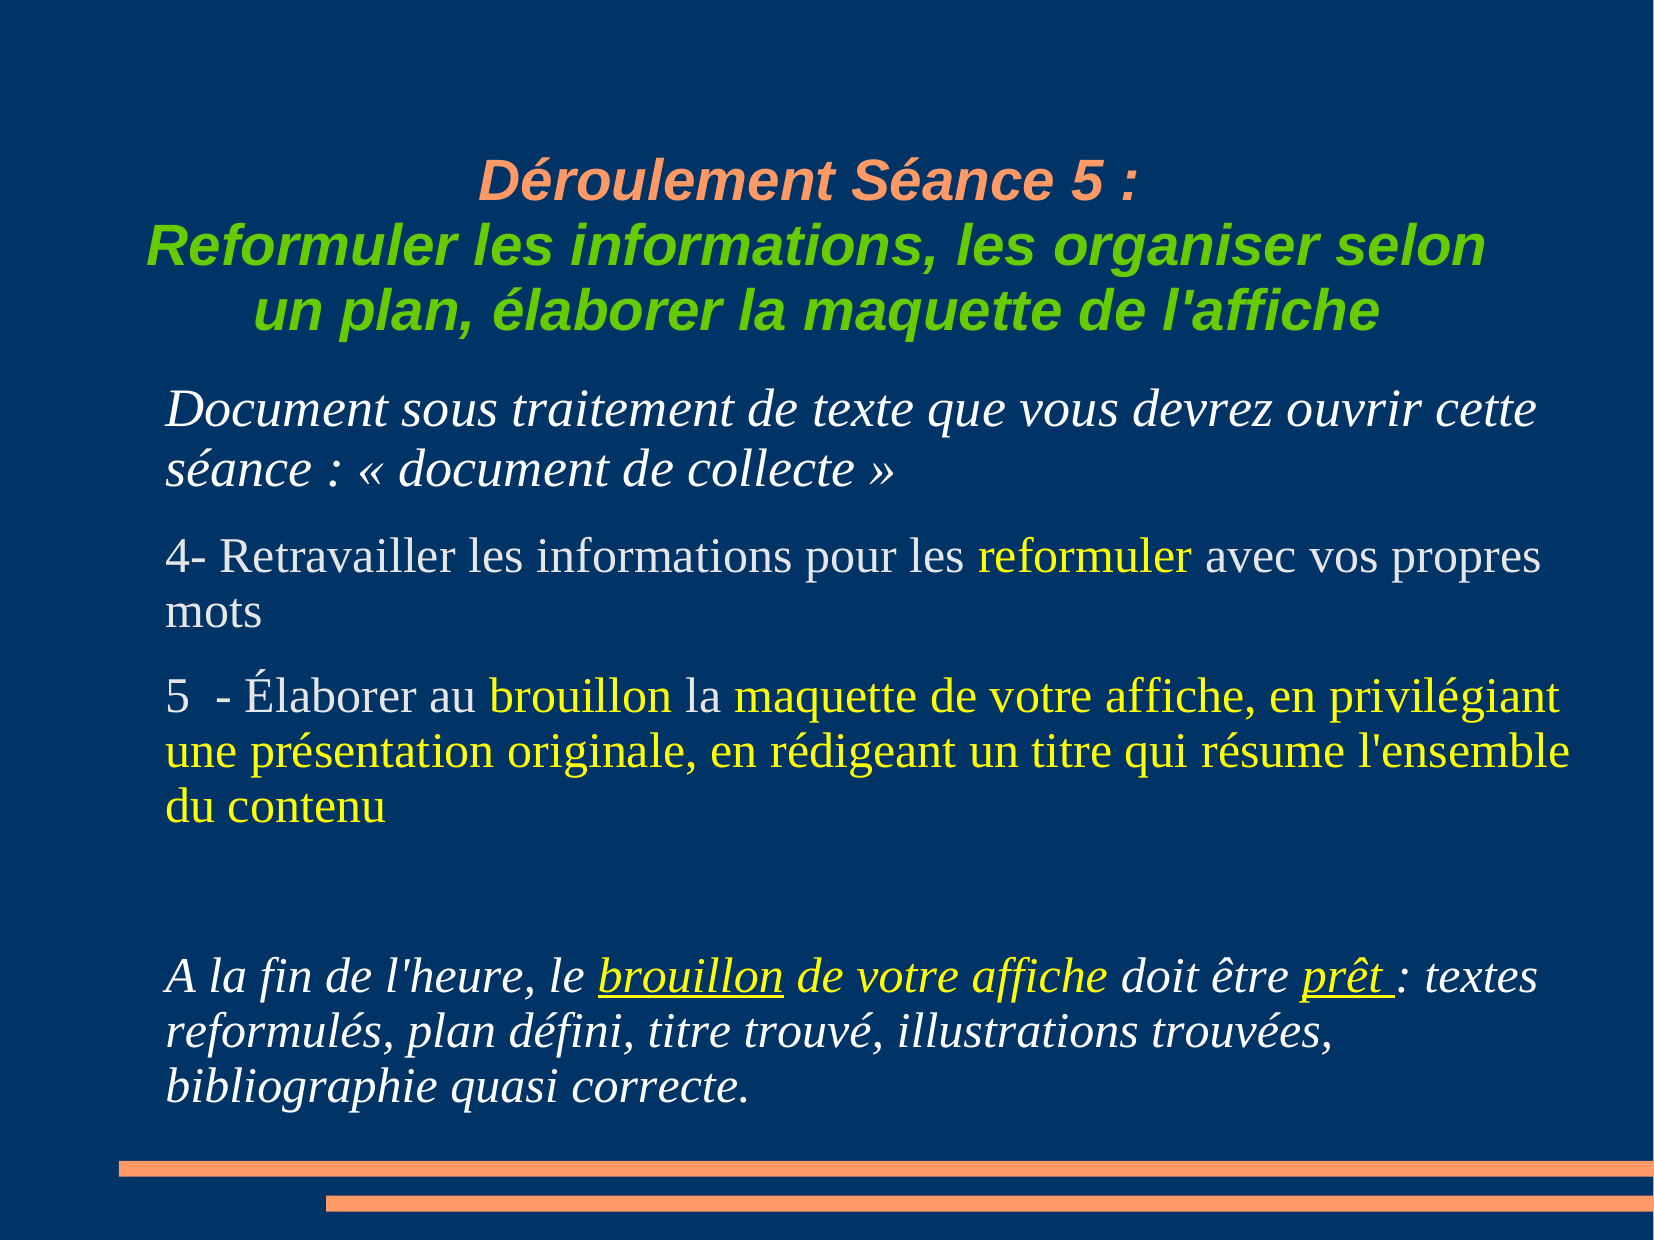

# Déroulement Séance 5 : Reformuler les informations, les organiser selon un plan, élaborer la maquette de l'affiche
Document sous traitement de texte que vous devrez ouvrir cette séance : « document de collecte »
4- Retravailler les informations pour les reformuler avec vos propres mots
5 - Élaborer au brouillon la maquette de votre affiche, en privilégiant une présentation originale, en rédigeant un titre qui résume l'ensemble du contenu
A la fin de l'heure, le brouillon de votre affiche doit être prêt : textes reformulés, plan défini, titre trouvé, illustrations trouvées, bibliographie quasi correcte.